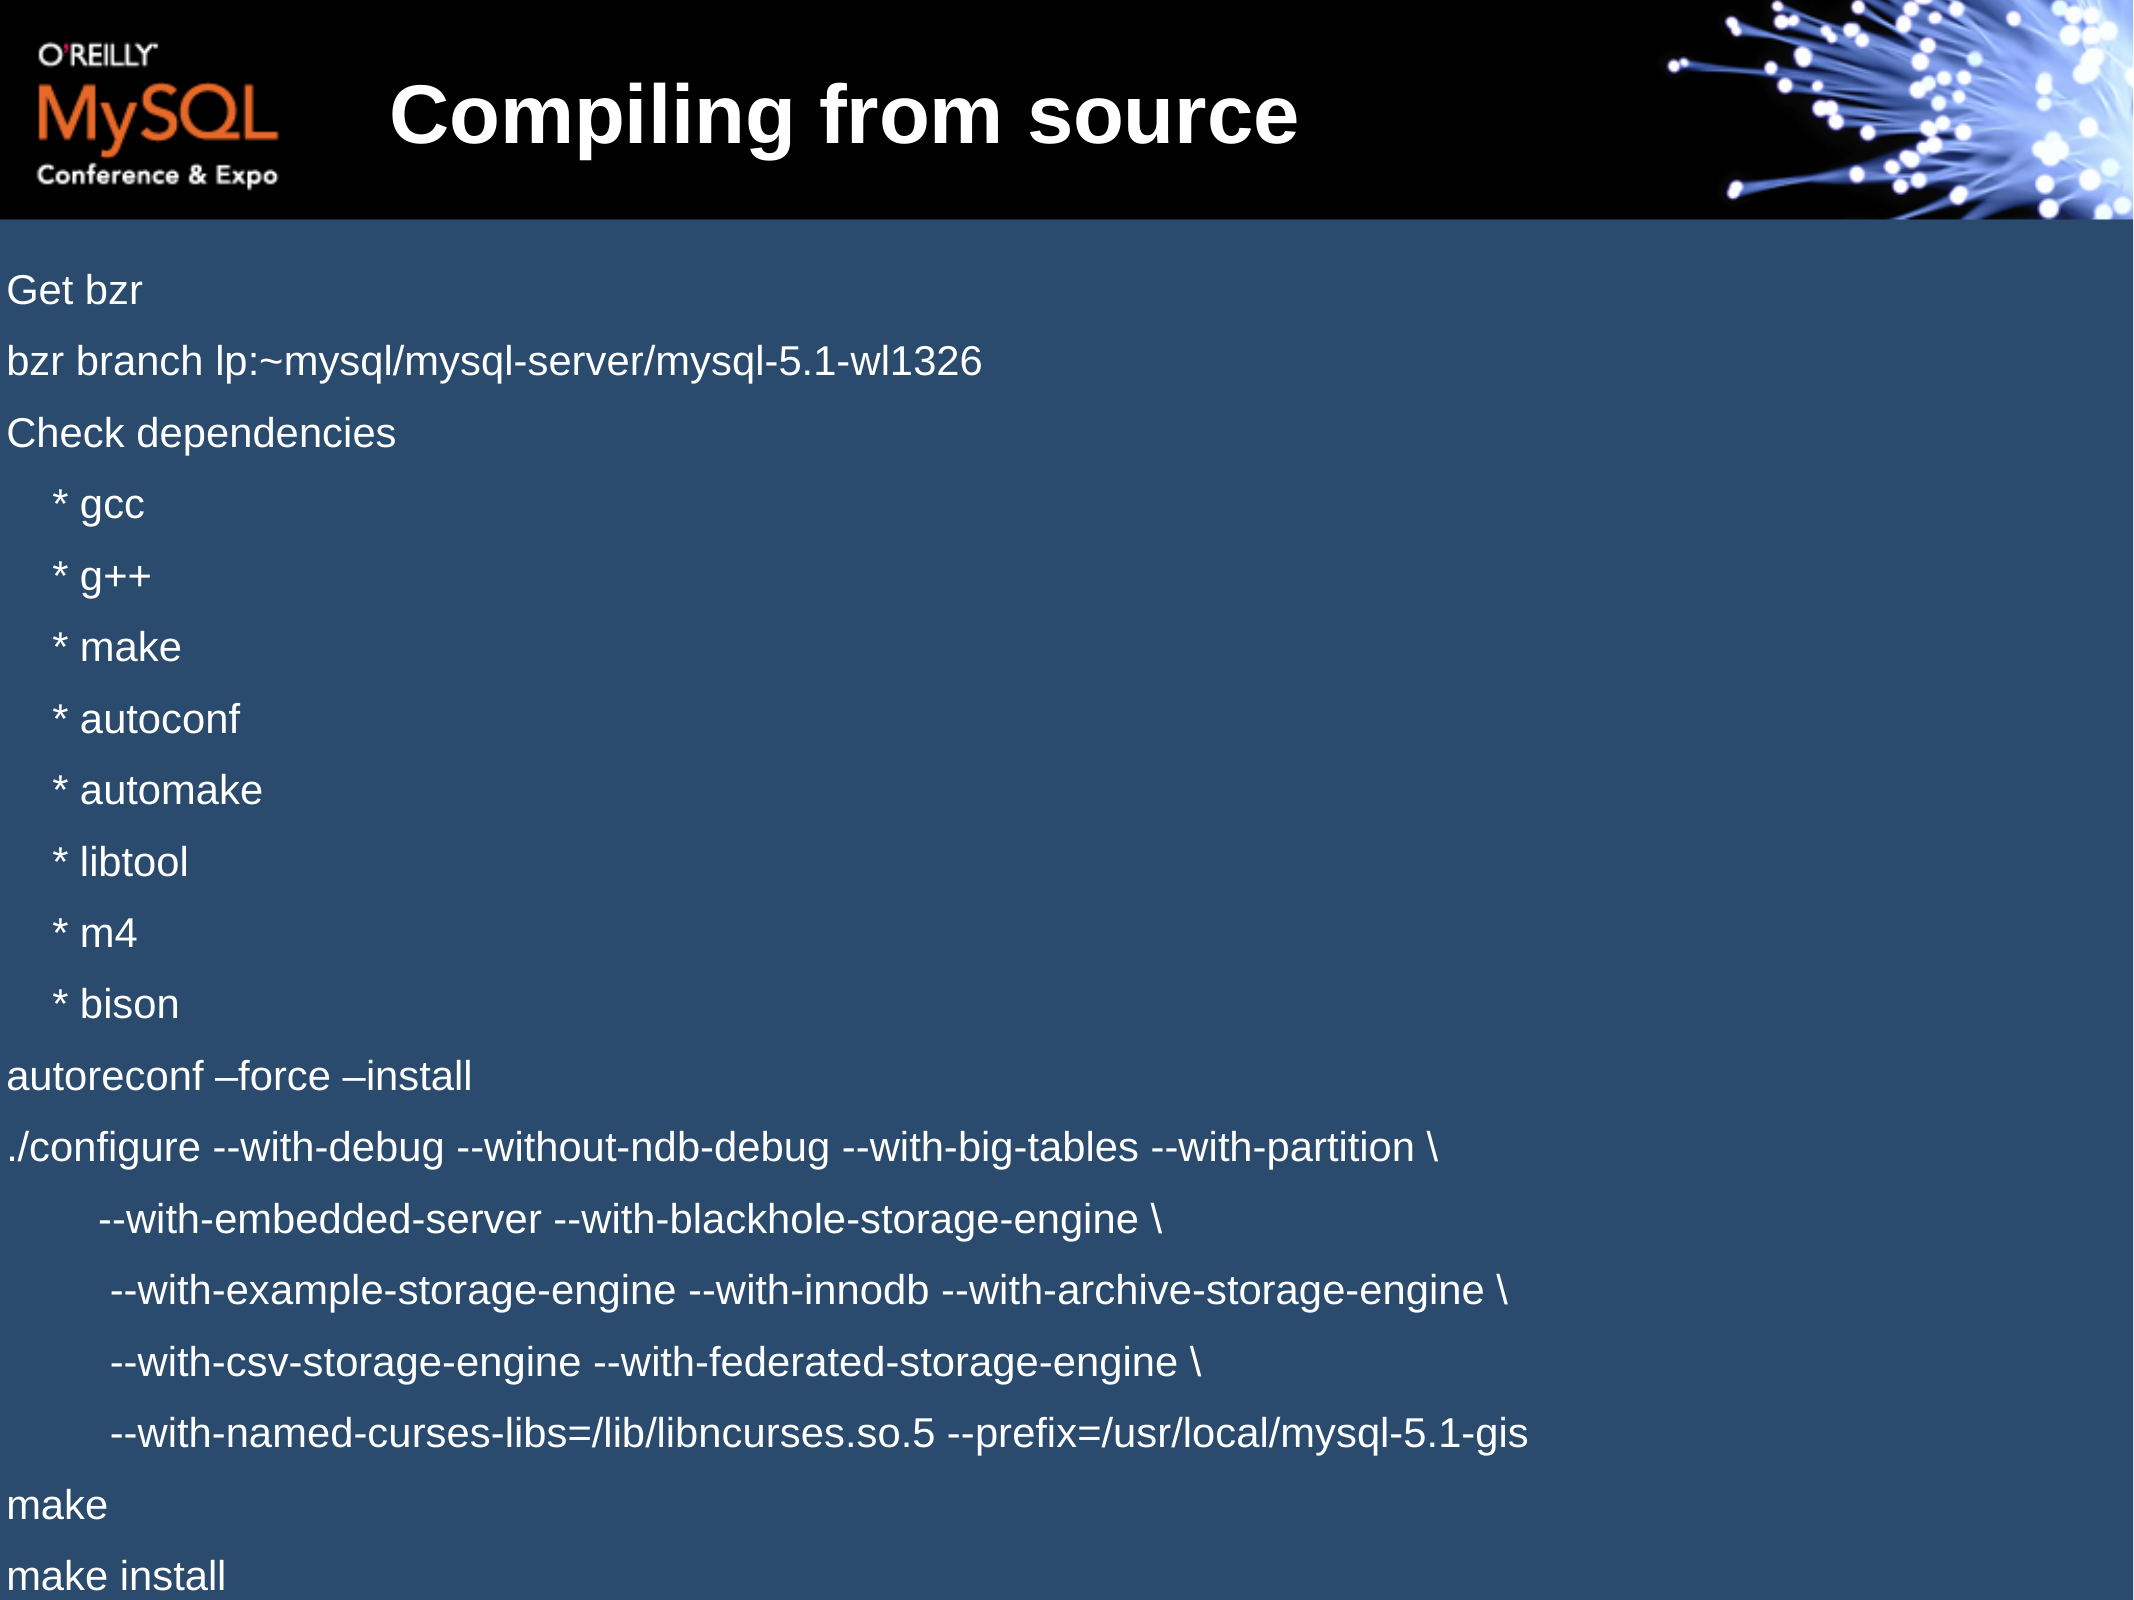

# Compiling from source
Get bzr
bzr branch lp:~mysql/mysql-server/mysql-5.1-wl1326
Check dependencies
 * gcc
 * g++
 * make
 * autoconf
 * automake
 * libtool
 * m4
 * bison
autoreconf –force –install
./configure --with-debug --without-ndb-debug --with-big-tables --with-partition \
 --with-embedded-server --with-blackhole-storage-engine \
 --with-example-storage-engine --with-innodb --with-archive-storage-engine \
 --with-csv-storage-engine --with-federated-storage-engine \
 --with-named-curses-libs=/lib/libncurses.so.5 --prefix=/usr/local/mysql-5.1-gis
make
make install